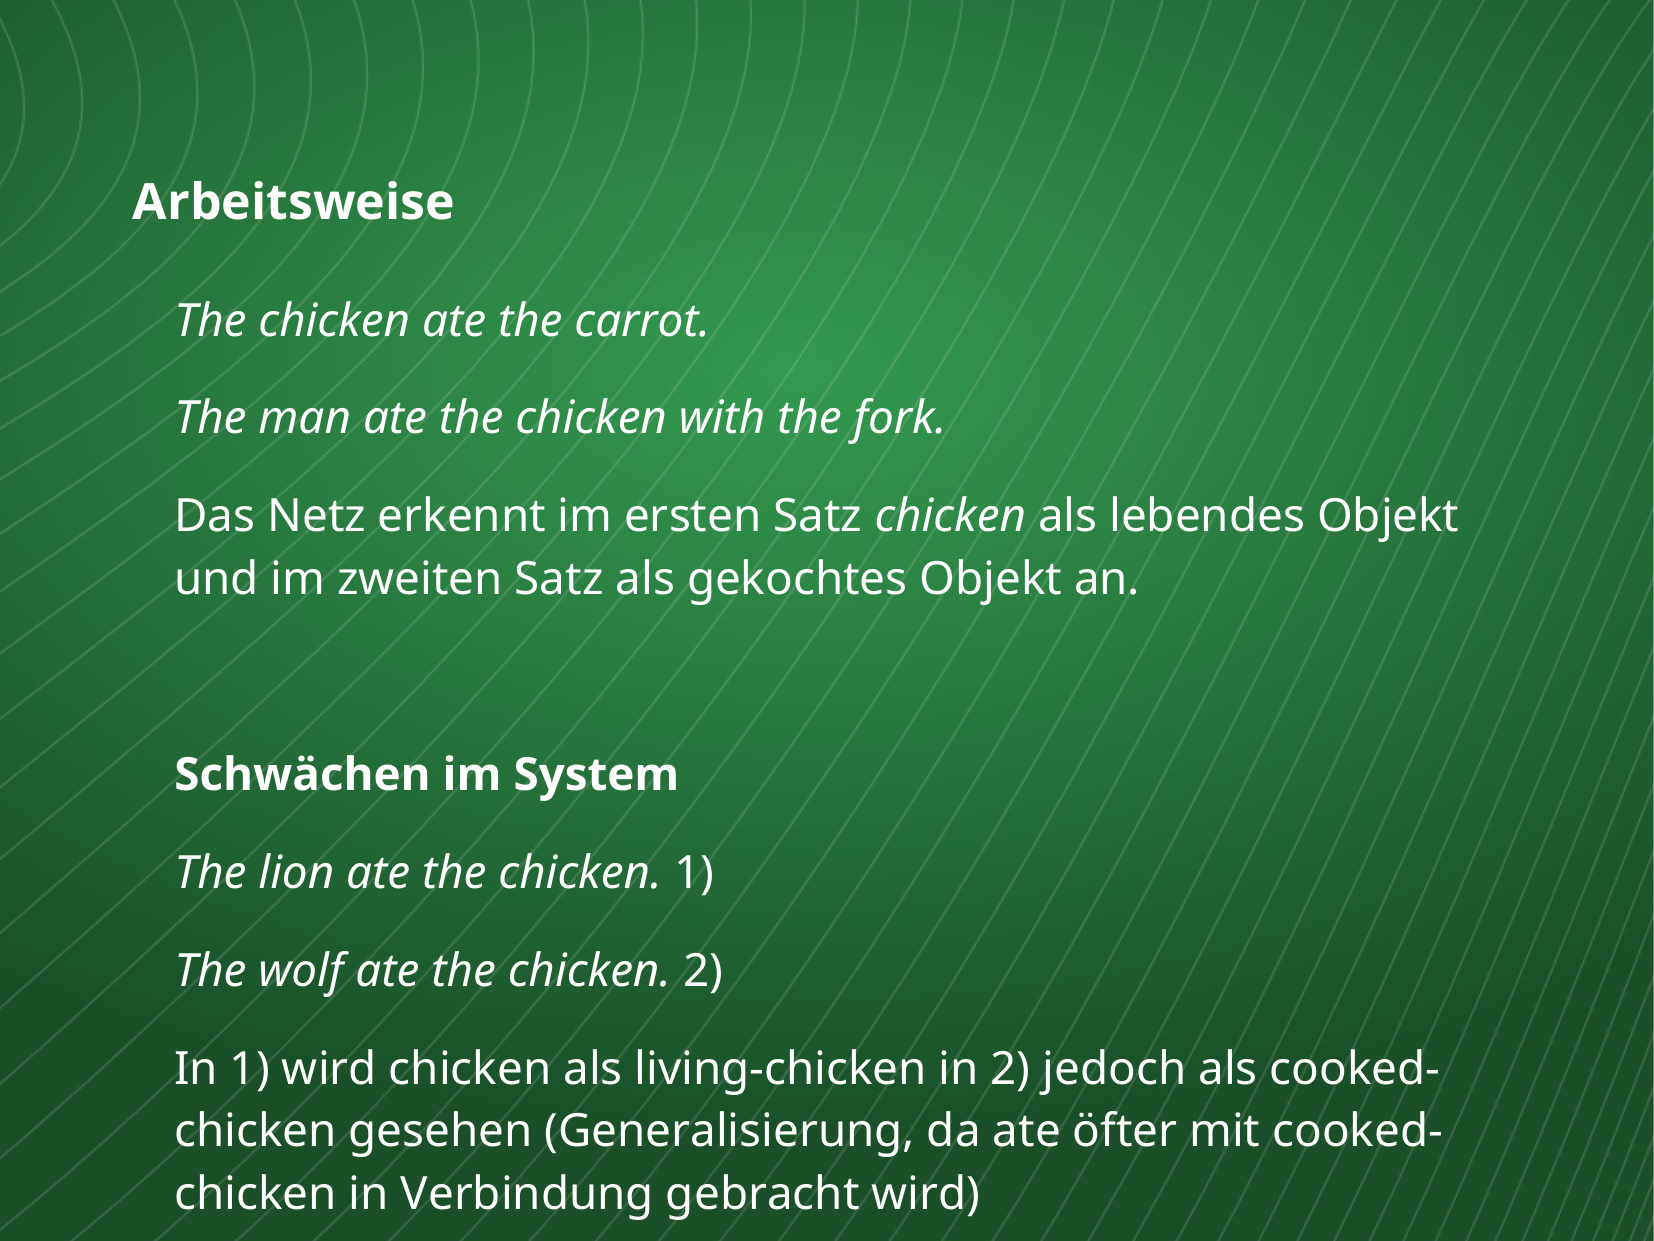

Arbeitsweise
The chicken ate the carrot.
The man ate the chicken with the fork.
Das Netz erkennt im ersten Satz chicken als lebendes Objekt und im zweiten Satz als gekochtes Objekt an.
Schwächen im System
The lion ate the chicken. 1)
The wolf ate the chicken. 2)
In 1) wird chicken als living-chicken in 2) jedoch als cooked-chicken gesehen (Generalisierung, da ate öfter mit cooked-chicken in Verbindung gebracht wird)